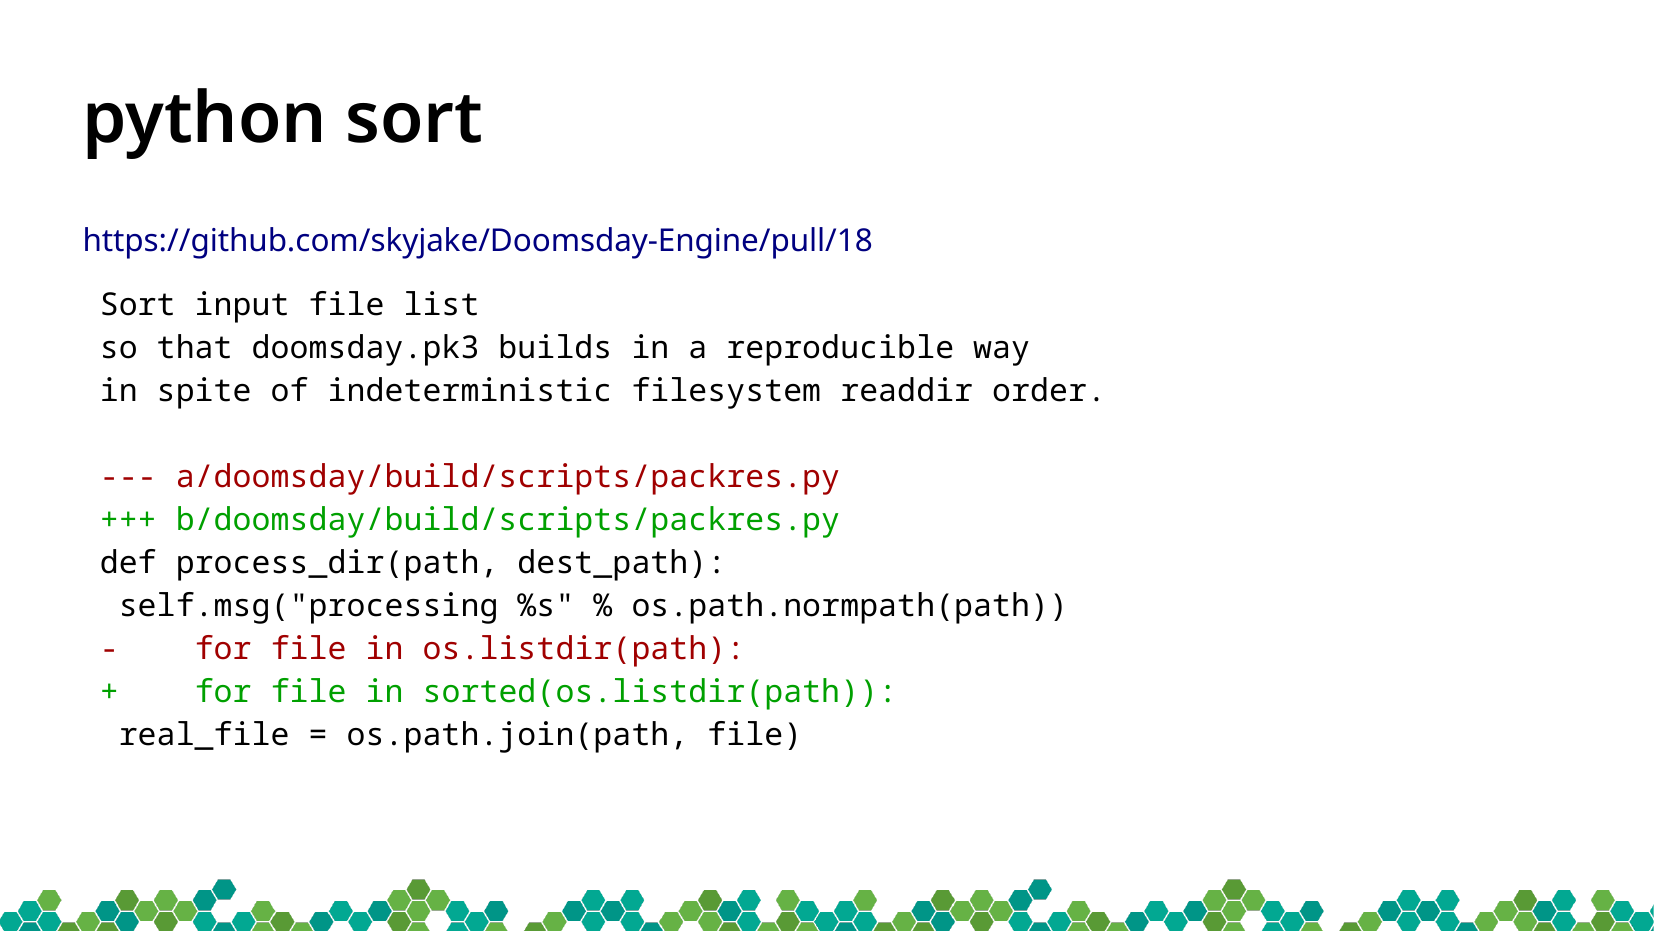

# python sort
https://github.com/skyjake/Doomsday-Engine/pull/18
Sort input file list
so that doomsday.pk3 builds in a reproducible way
in spite of indeterministic filesystem readdir order.
--- a/doomsday/build/scripts/packres.py
+++ b/doomsday/build/scripts/packres.py
def process_dir(path, dest_path):
 self.msg("processing %s" % os.path.normpath(path))
- for file in os.listdir(path):
+ for file in sorted(os.listdir(path)):
 real_file = os.path.join(path, file)